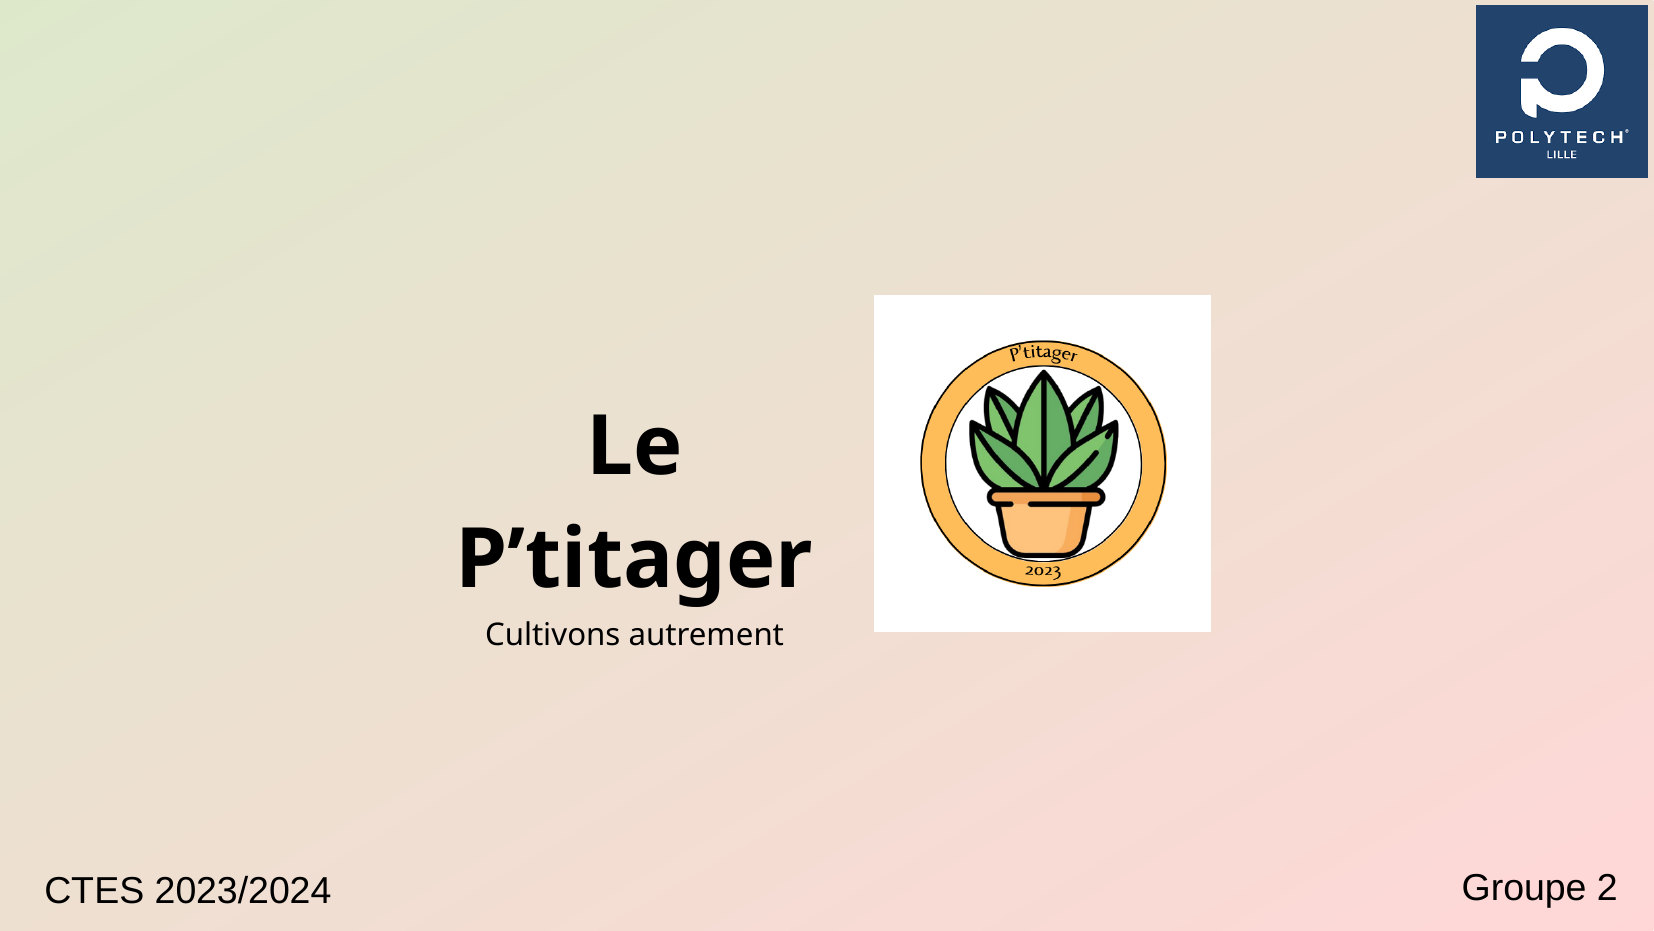

Le P’titager
Cultivons autrement
Groupe 2
CTES 2023/2024